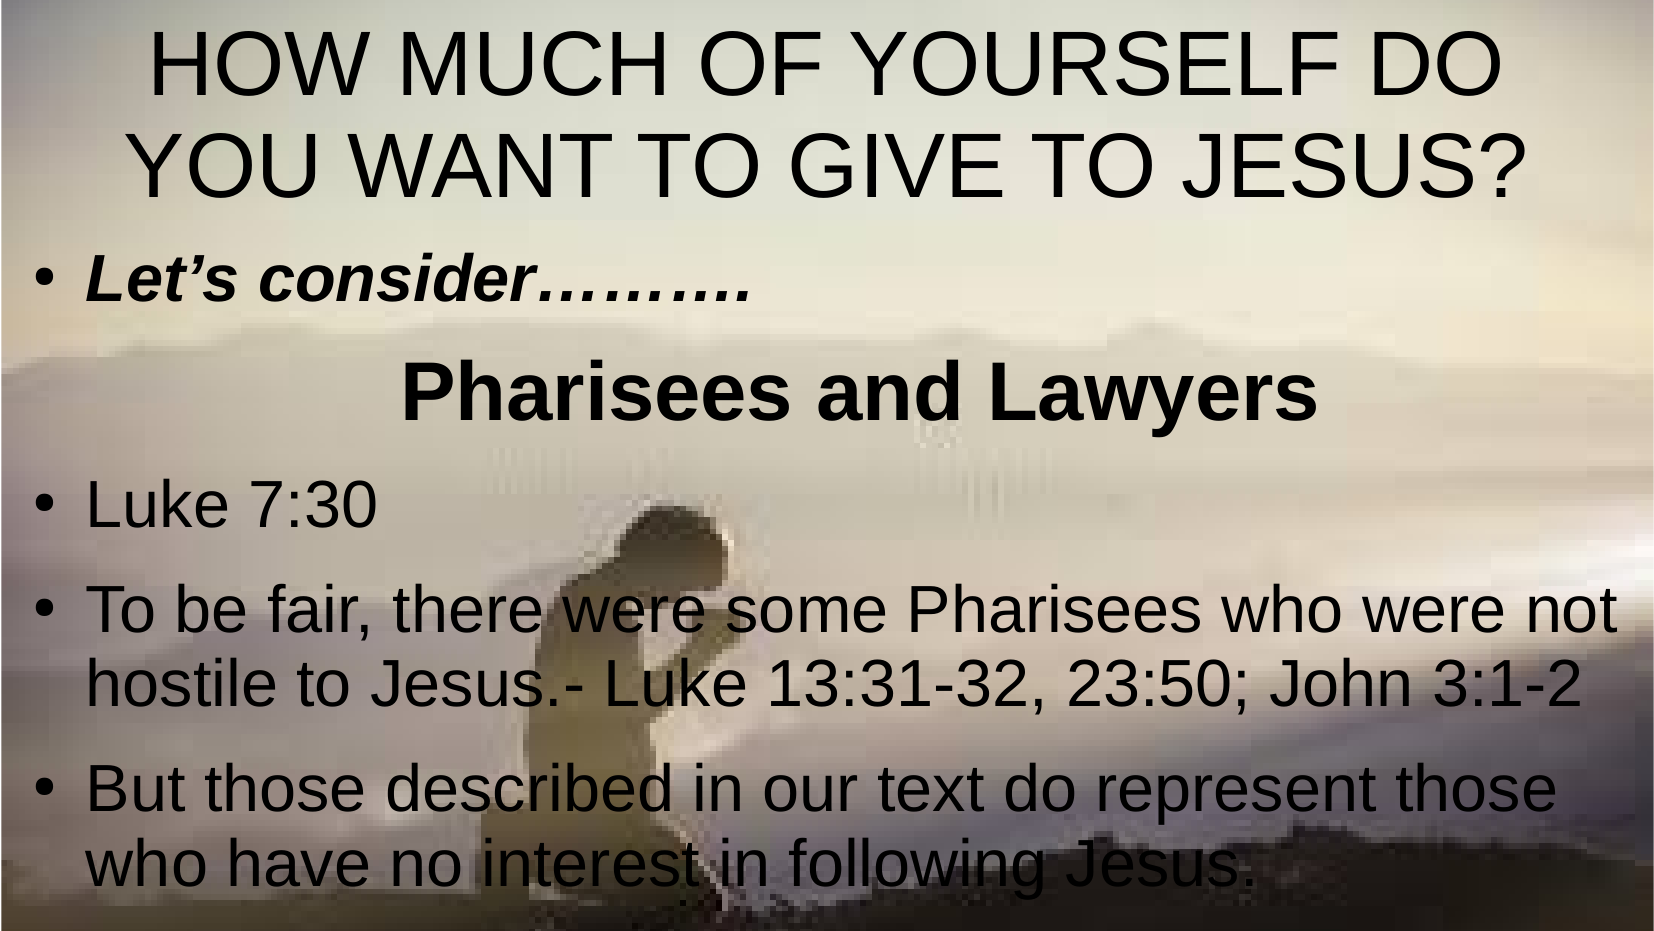

# HOW MUCH OF YOURSELF DO YOU WANT TO GIVE TO JESUS?
Let’s consider……….
Pharisees and Lawyers
Luke 7:30
To be fair, there were some Pharisees who were not hostile to Jesus.- Luke 13:31-32, 23:50; John 3:1-2
But those described in our text do represent those who have no interest in following Jesus.